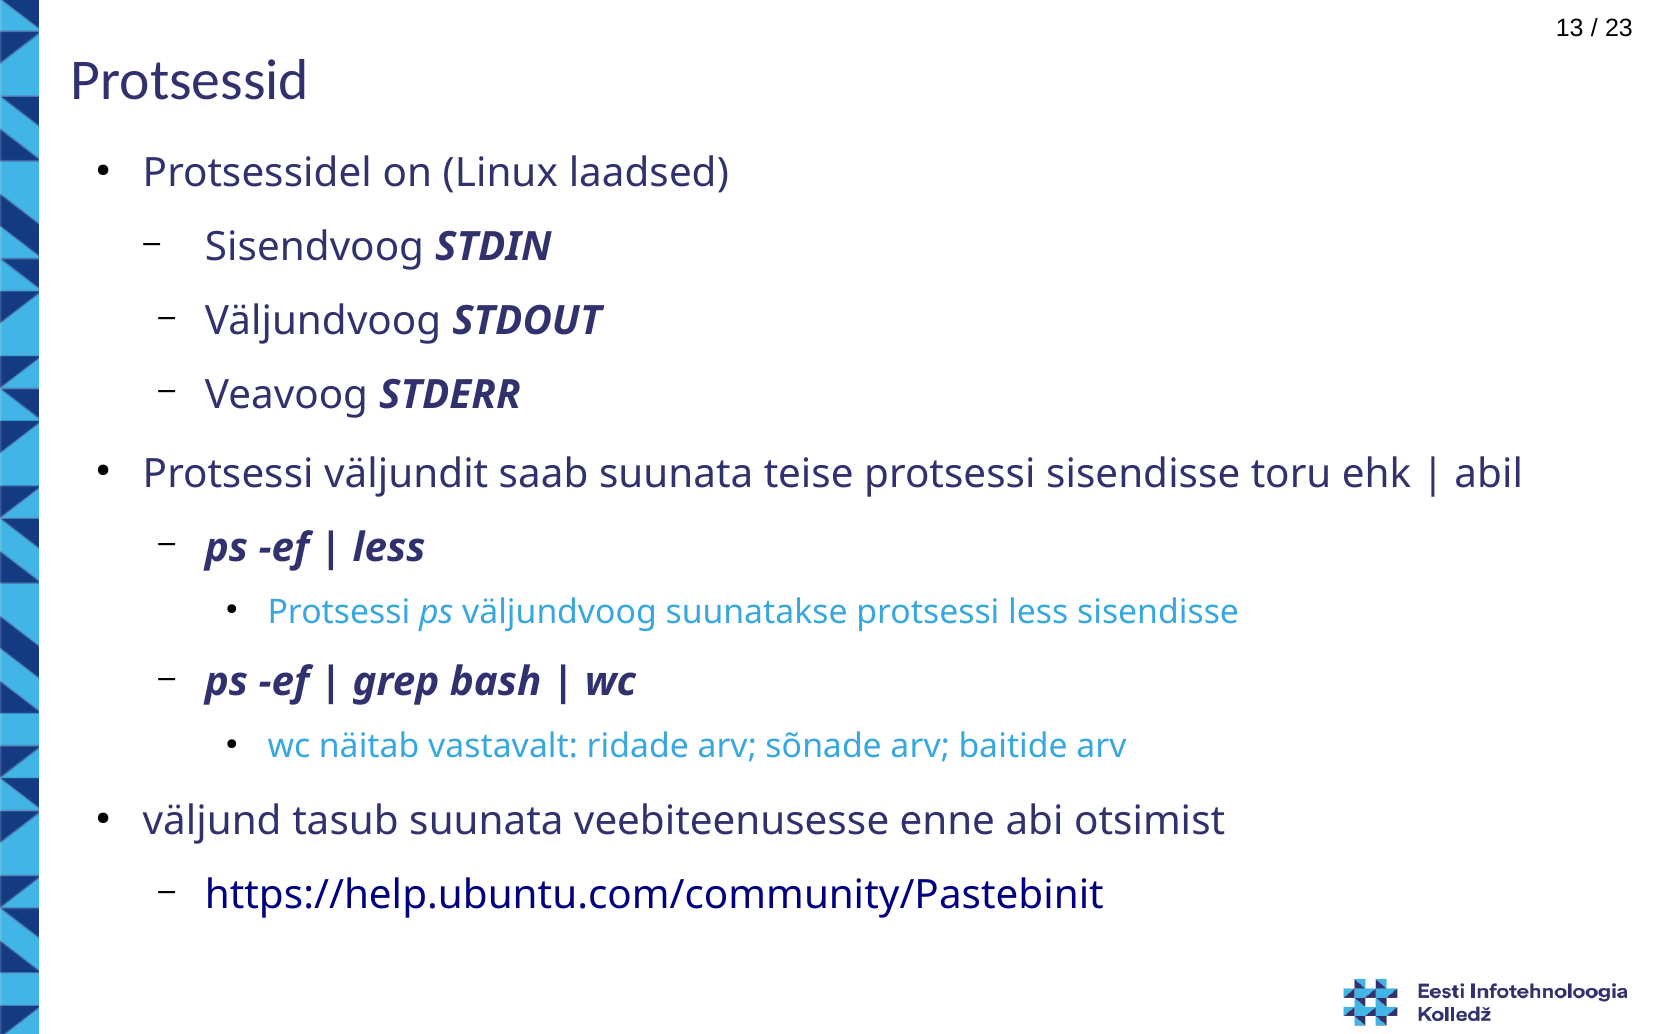

# Protsessid
Protsessidel on (Linux laadsed)
Sisendvoog STDIN
Väljundvoog STDOUT
Veavoog STDERR
Protsessi väljundit saab suunata teise protsessi sisendisse toru ehk | abil
ps -ef | less
Protsessi ps väljundvoog suunatakse protsessi less sisendisse
ps -ef | grep bash | wc
wc näitab vastavalt: ridade arv; sõnade arv; baitide arv
väljund tasub suunata veebiteenusesse enne abi otsimist
https://help.ubuntu.com/community/Pastebinit